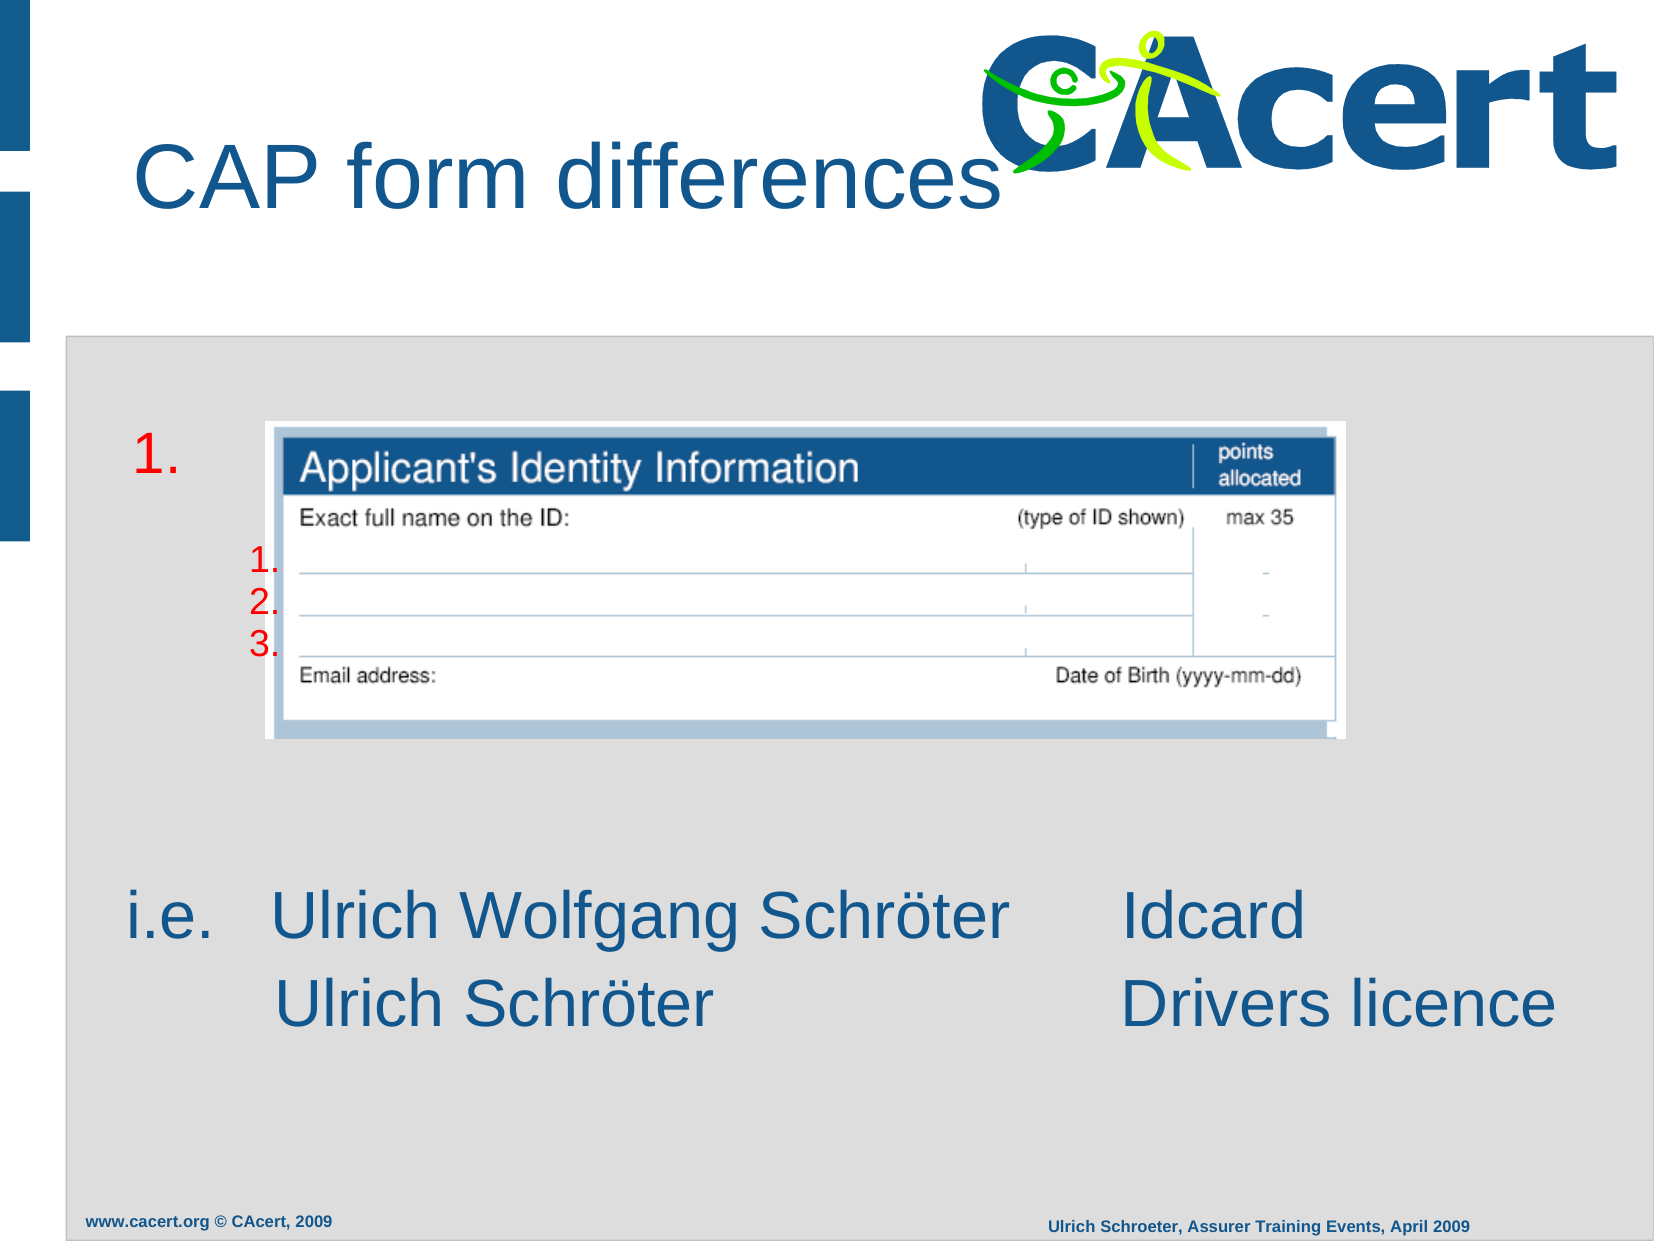

CAP form differences
1.
1.
2.
3.
i.e. Ulrich Wolfgang Schröter Idcard
 Ulrich Schröter Drivers licence